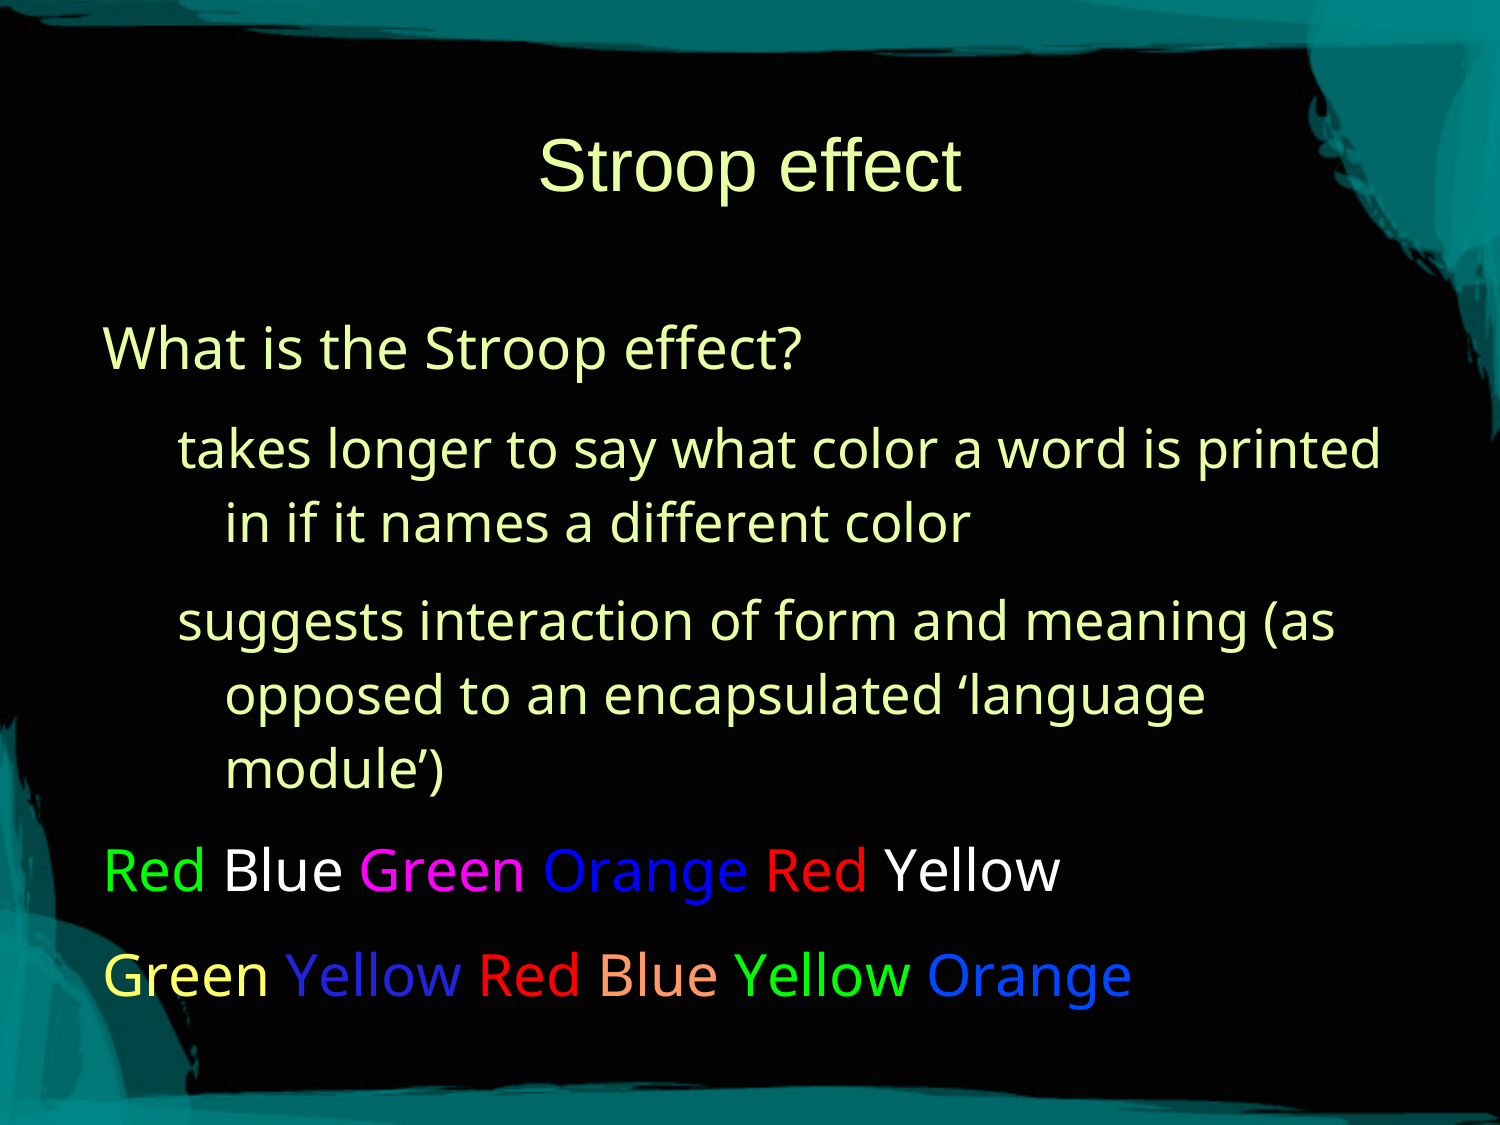

# Stroop effect
What is the Stroop effect?
takes longer to say what color a word is printed in if it names a different color
suggests interaction of form and meaning (as opposed to an encapsulated ‘language module’)
Red Blue Green Orange Red Yellow
Green Yellow Red Blue Yellow Orange